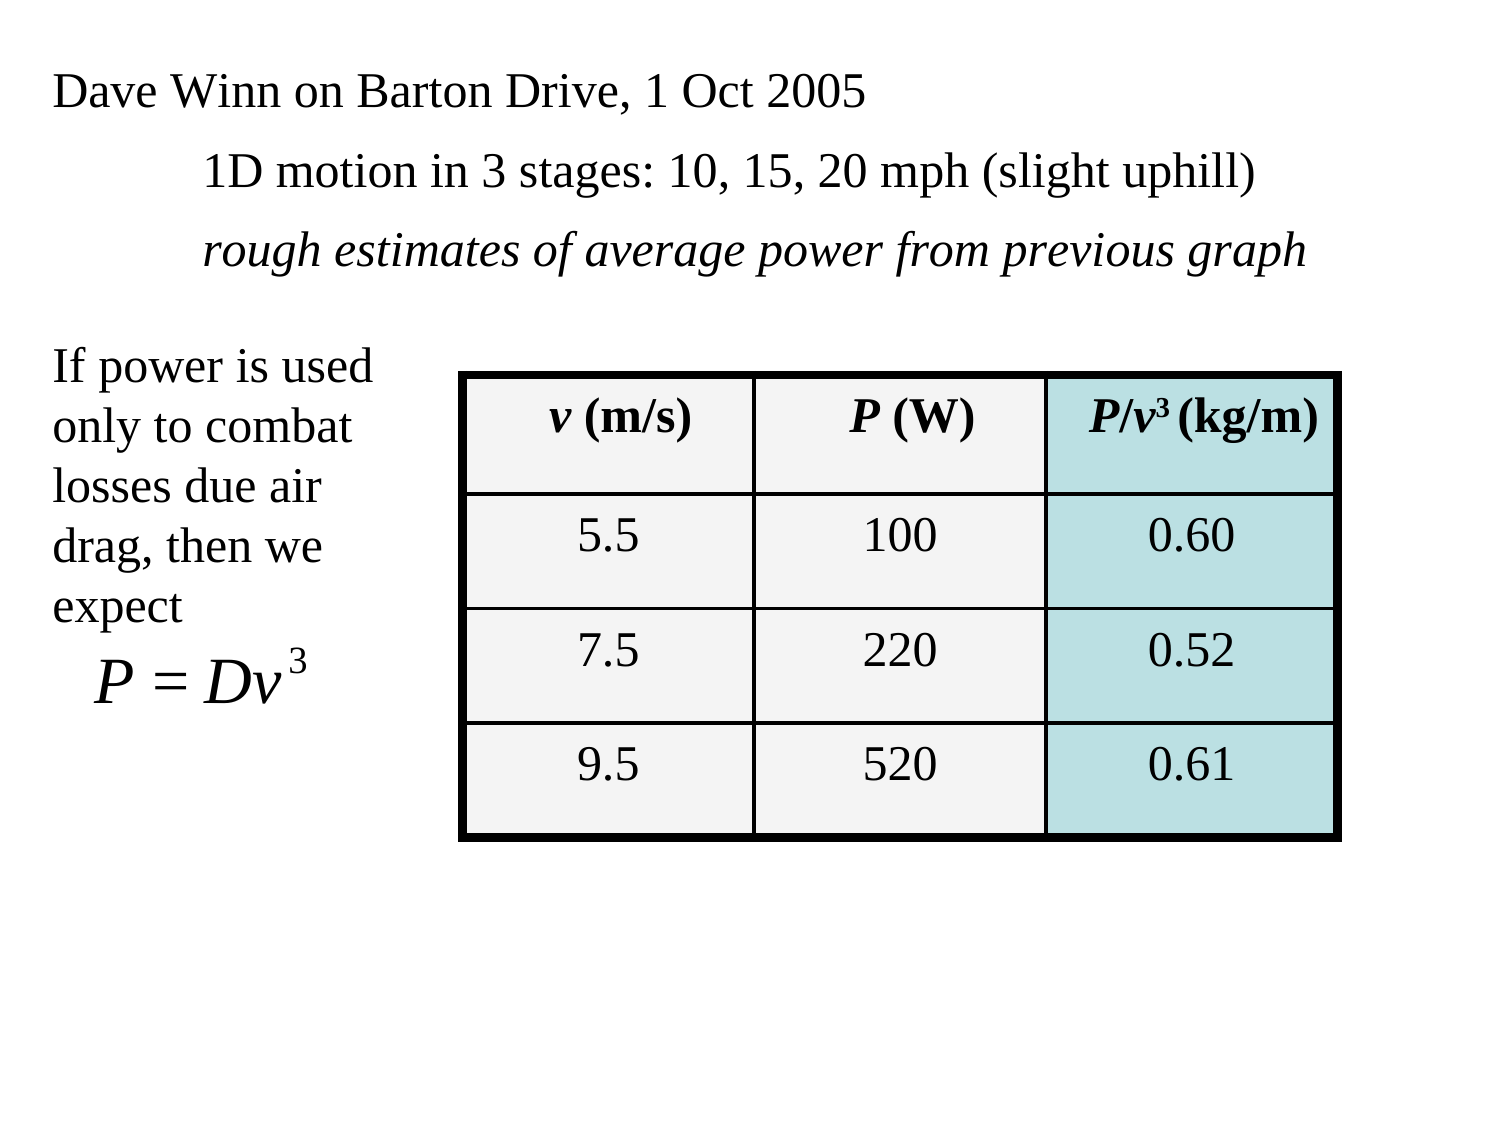

Dave Winn on Barton Drive, 1 Oct 2005
	1D motion in 3 stages: 10, 15, 20 mph (slight uphill)
	rough estimates of average power from previous graph
If power is used only to combat losses due air drag, then we expect
| v (m/s) | P (W) | P/v3 (kg/m) |
| --- | --- | --- |
| 5.5 | 100 | 0.60 |
| 7.5 | 220 | 0.52 |
| 9.5 | 520 | 0.61 |